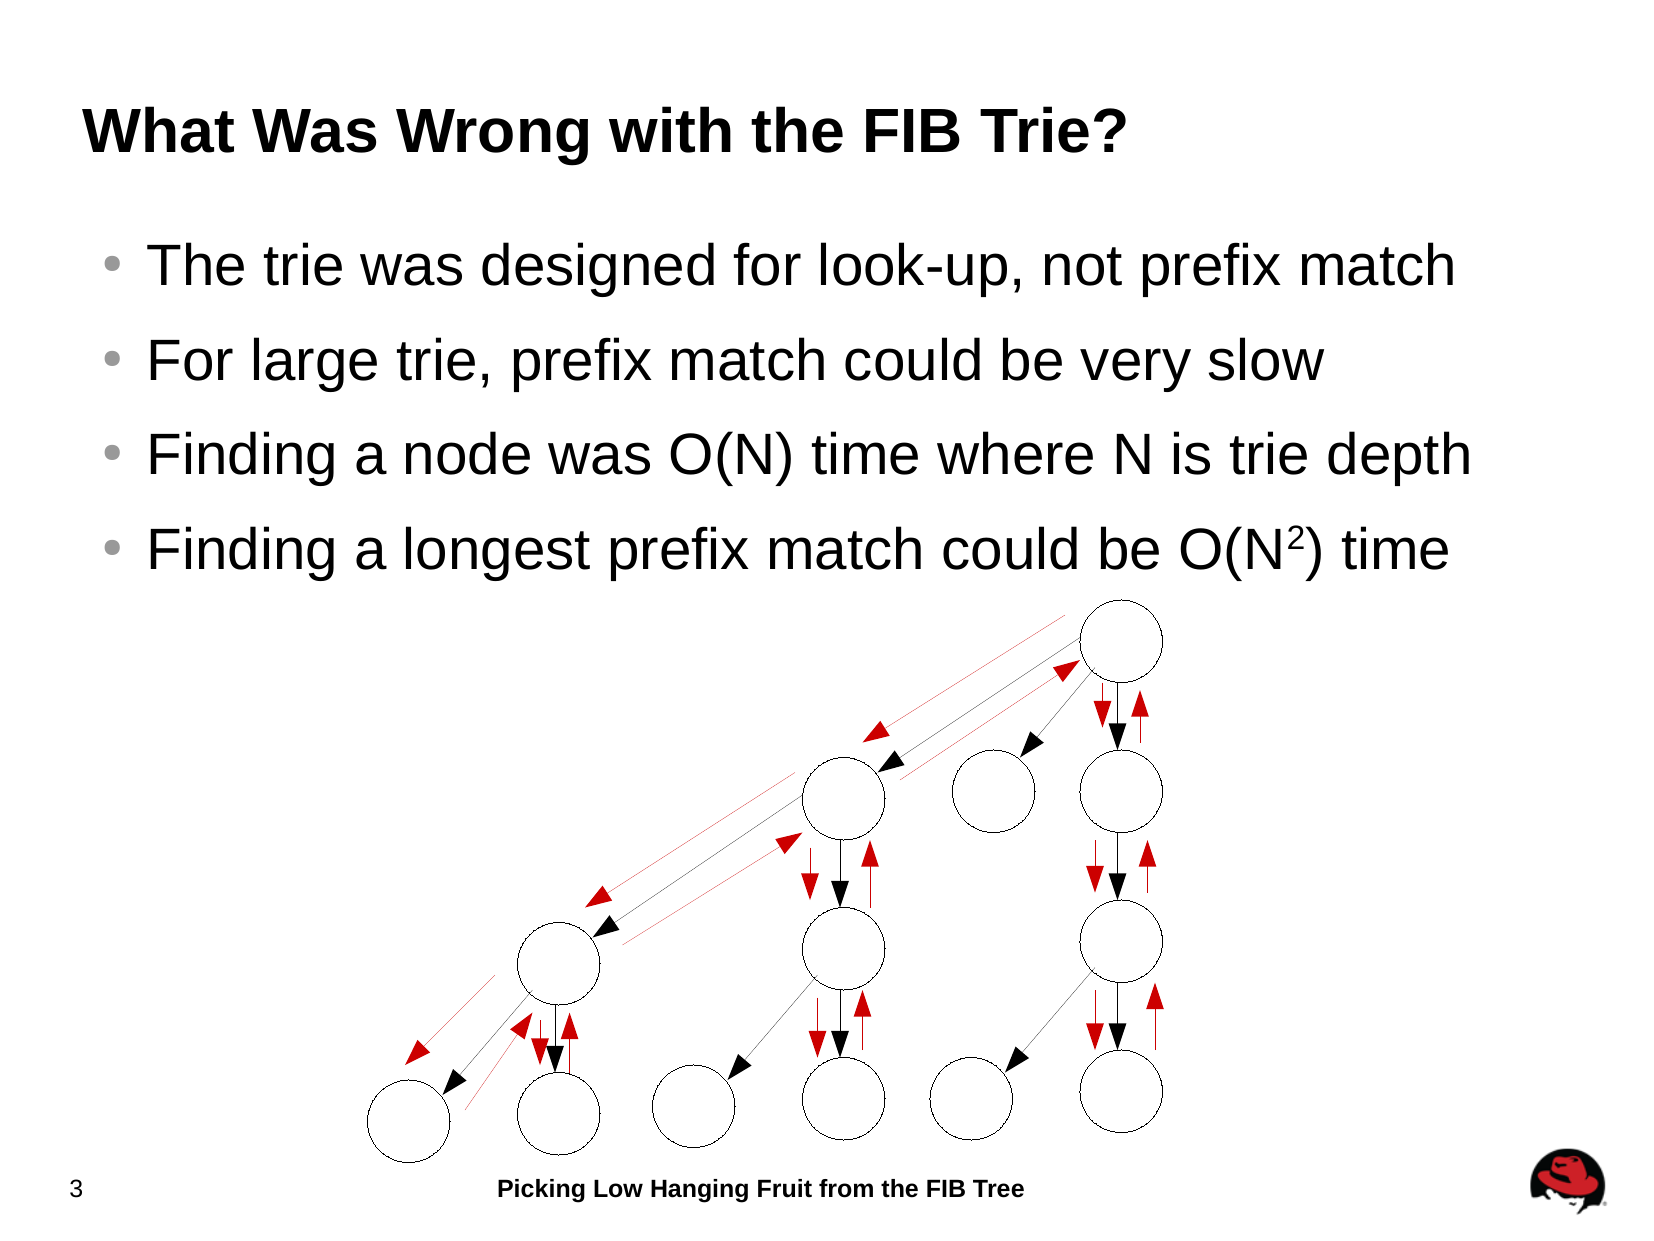

# What Was Wrong with the FIB Trie?
The trie was designed for look-up, not prefix match
For large trie, prefix match could be very slow
Finding a node was O(N) time where N is trie depth
Finding a longest prefix match could be O(N2) time